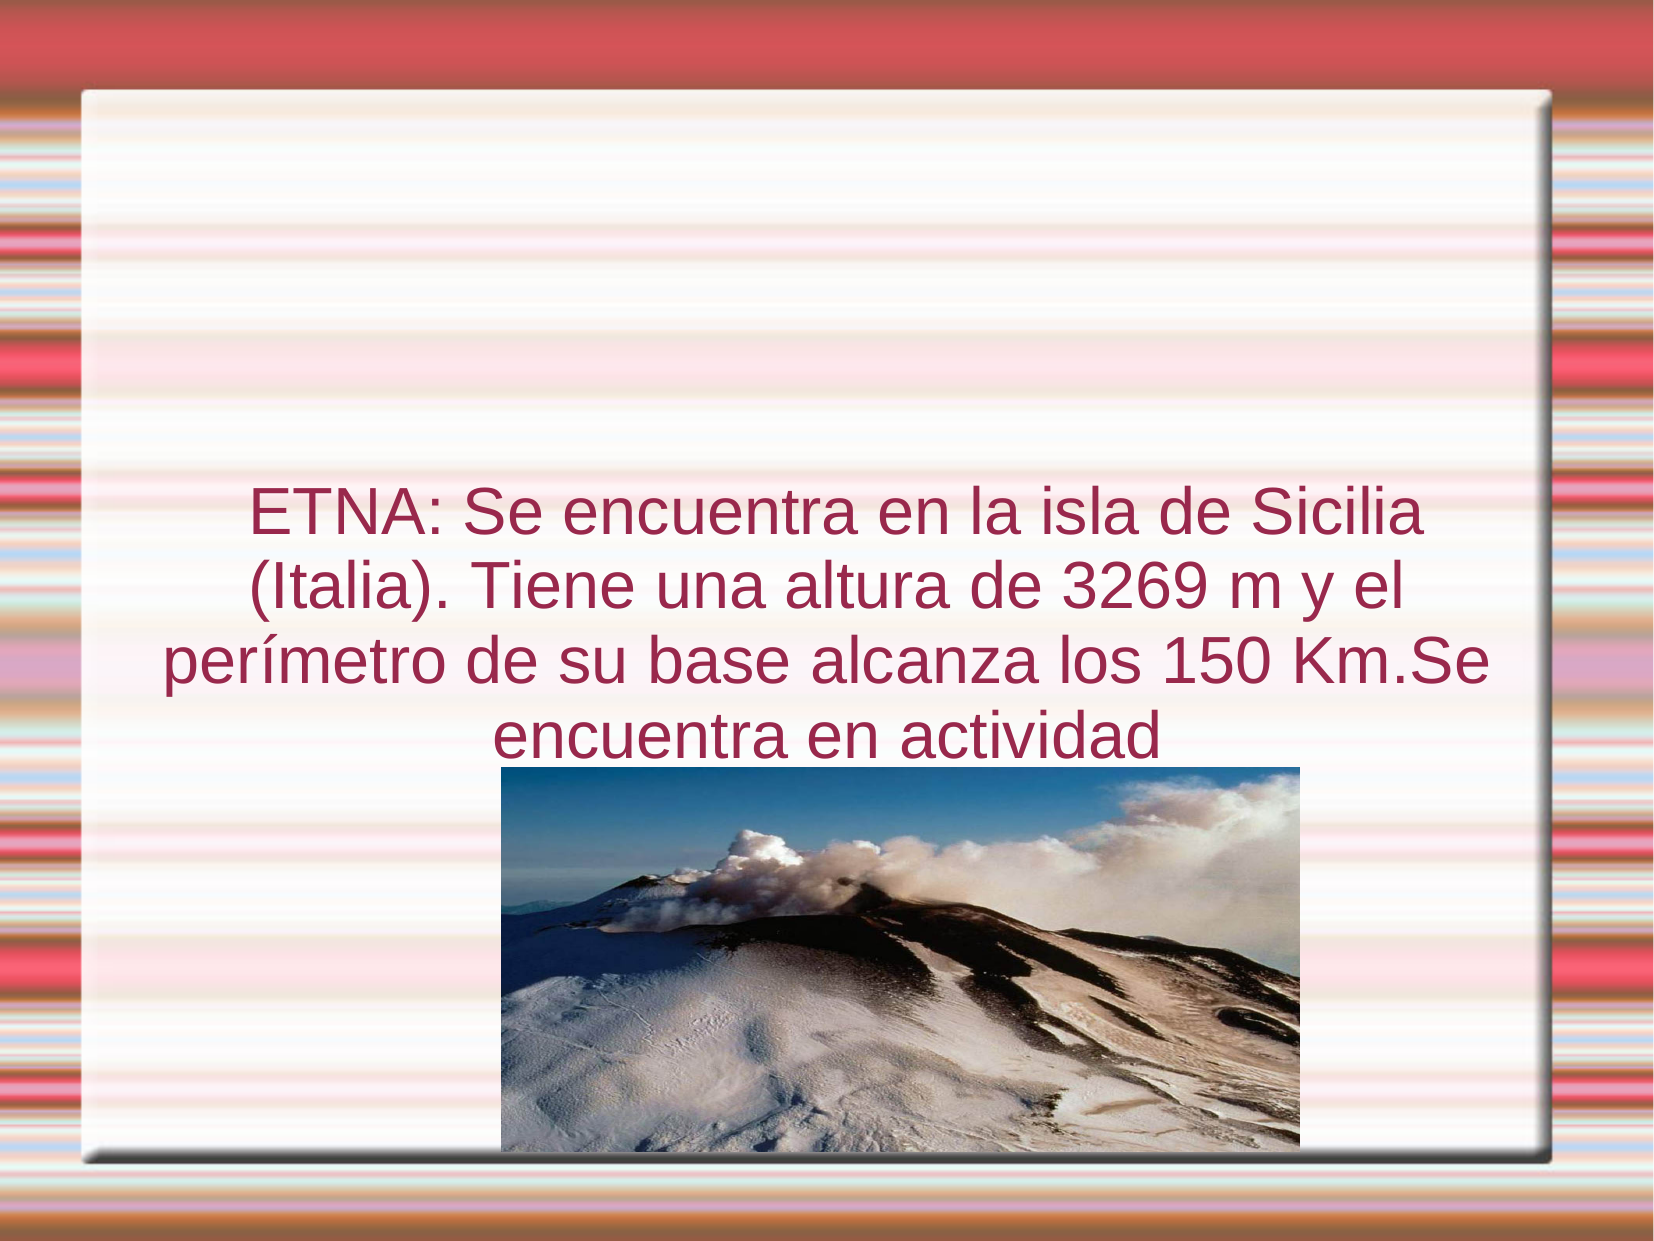

# ETNA: Se encuentra en la isla de Sicilia (Italia). Tiene una altura de 3269 m y el perímetro de su base alcanza los 150 Km.Se encuentra en actividad